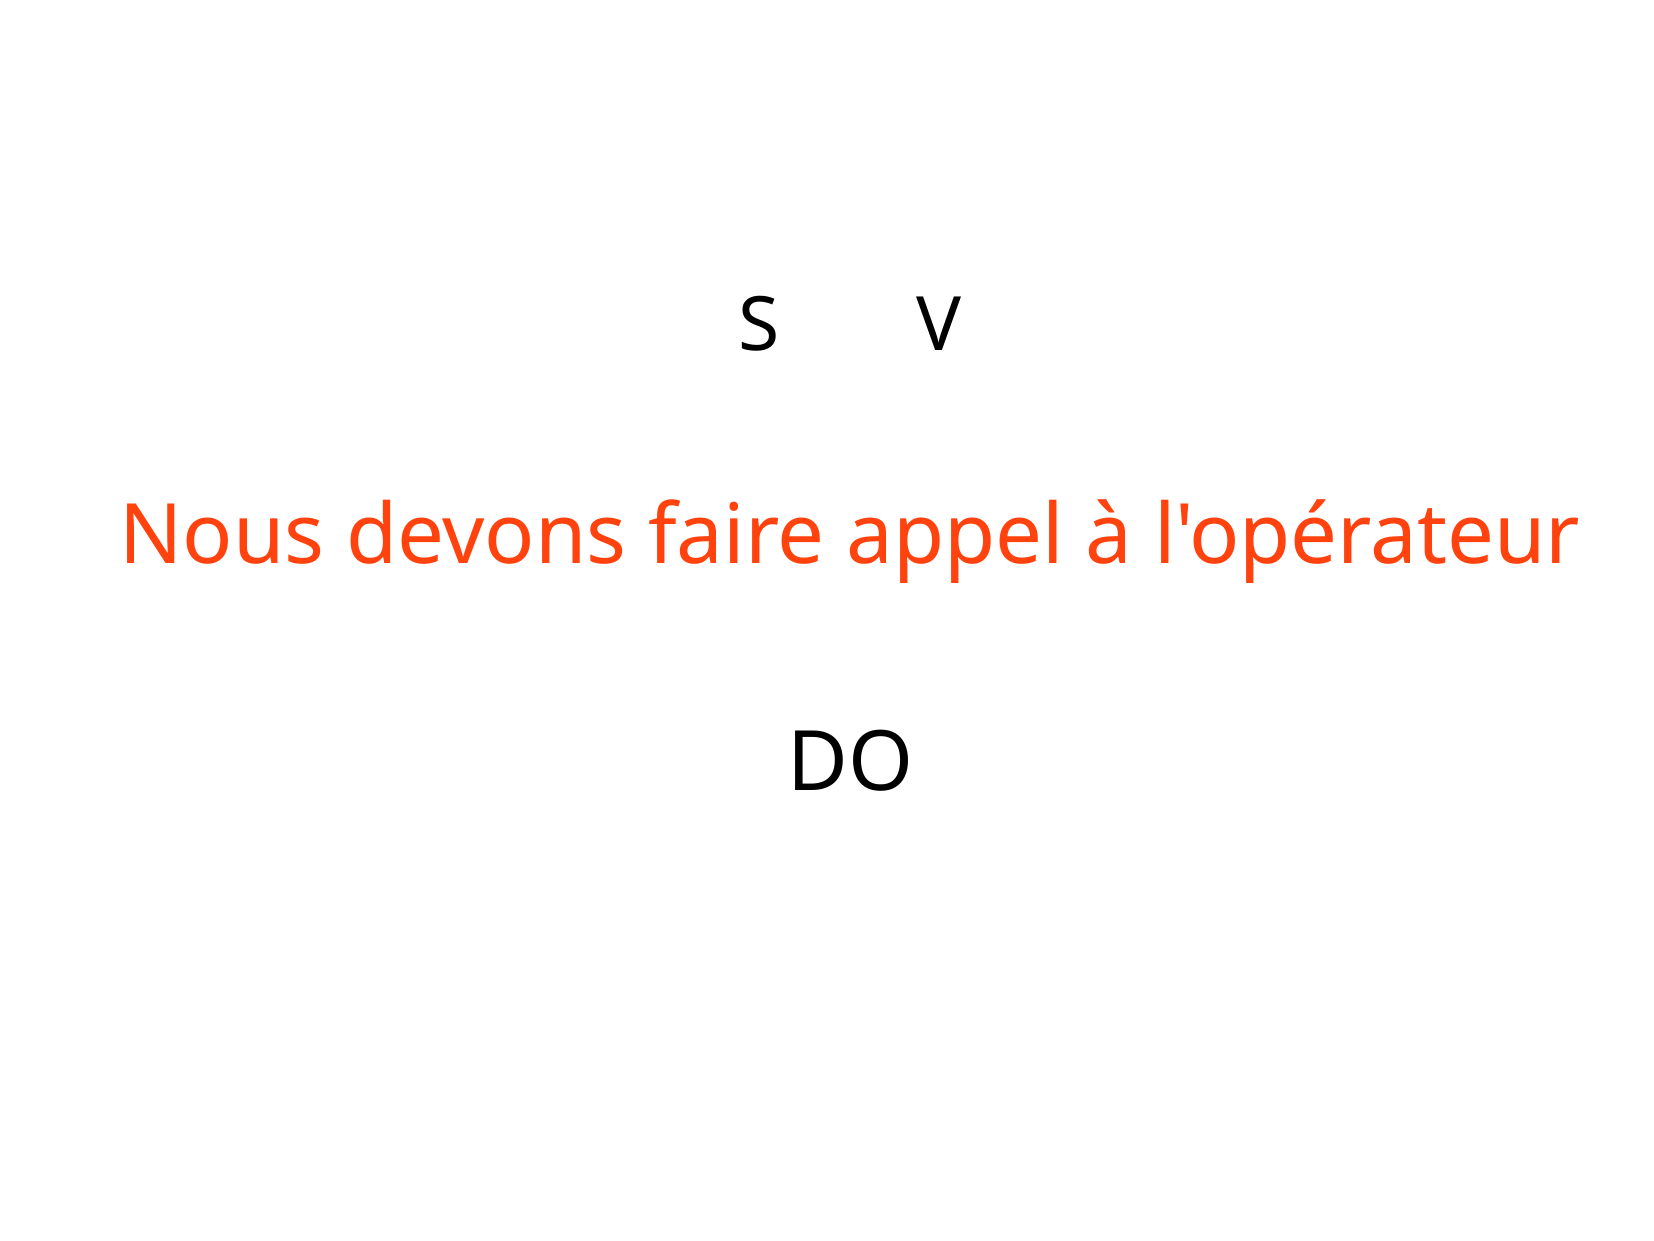

S V
Nous devons faire appel à l'opérateur
DO